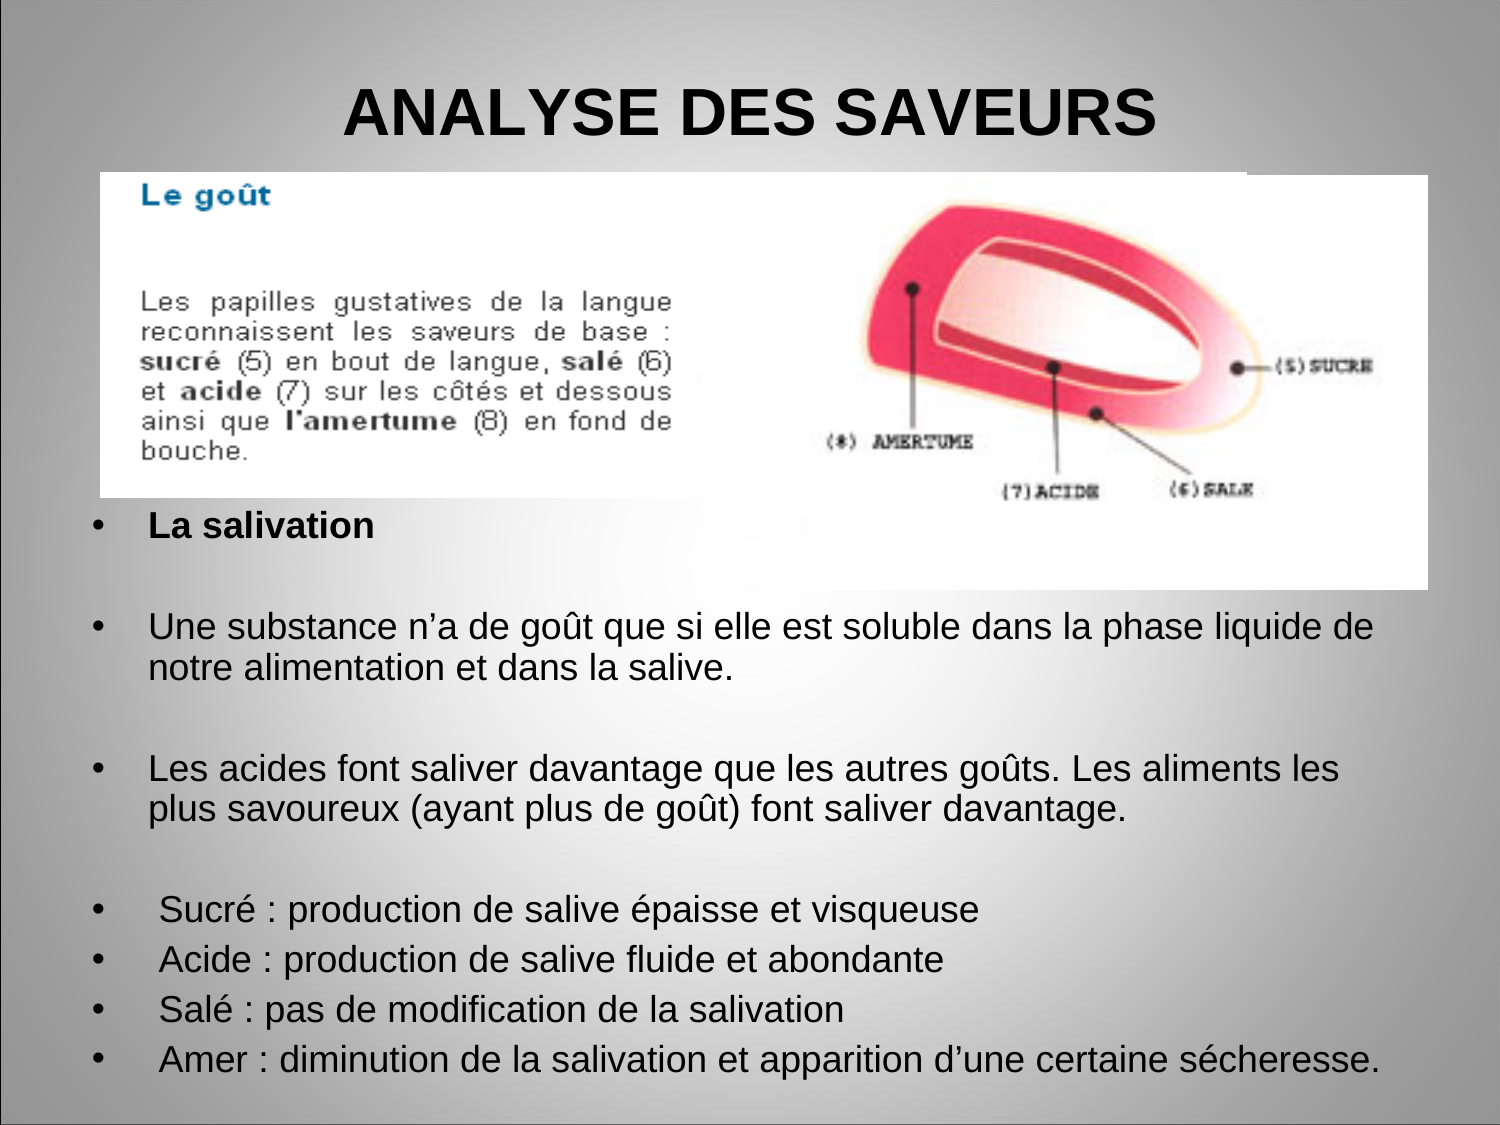

# ANALYSE DES SAVEURS
La salivation
Une substance n’a de goût que si elle est soluble dans la phase liquide de notre alimentation et dans la salive.
Les acides font saliver davantage que les autres goûts. Les aliments les plus savoureux (ayant plus de goût) font saliver davantage.
 Sucré : production de salive épaisse et visqueuse
 Acide : production de salive fluide et abondante
 Salé : pas de modification de la salivation
 Amer : diminution de la salivation et apparition d’une certaine sécheresse.